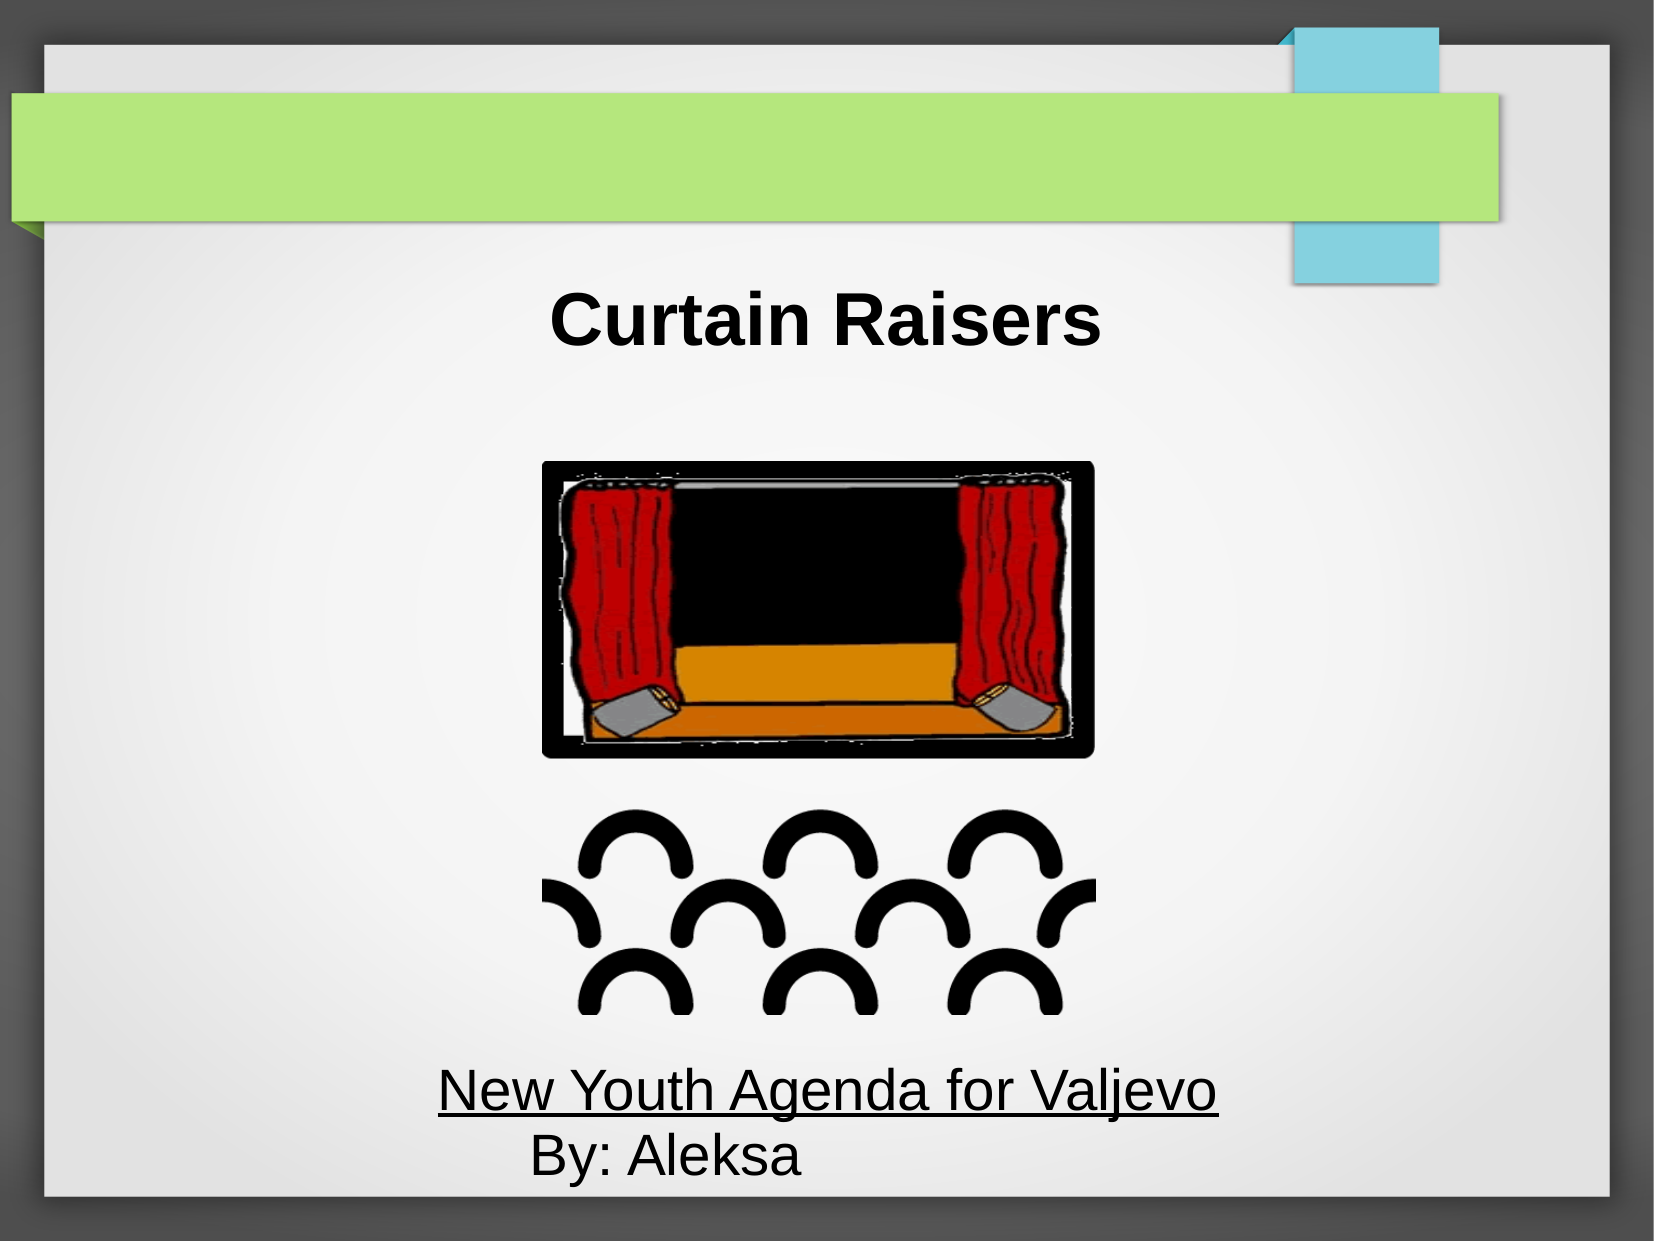

# Curtain Raisers
 New Youth Agenda for Valjevo
 By: Aleksa